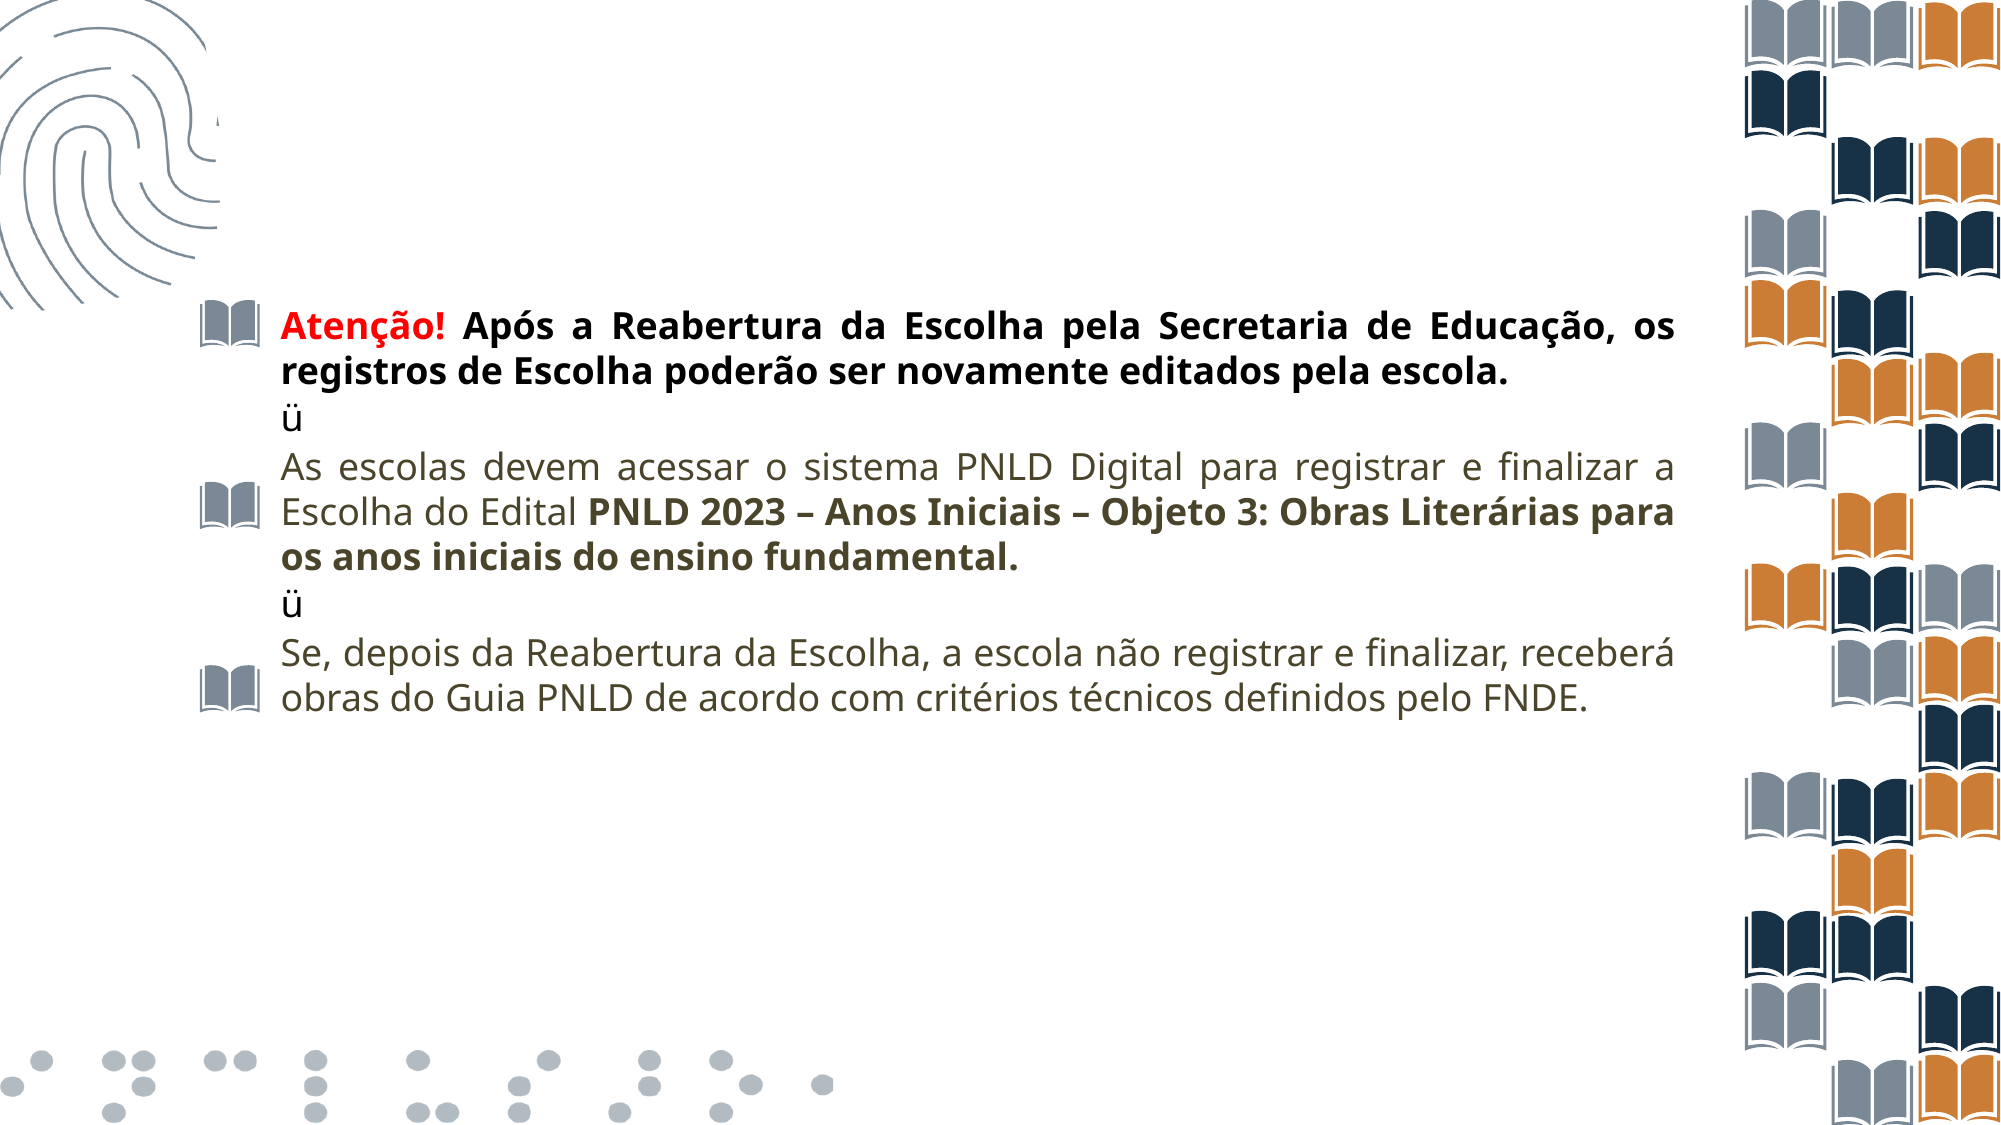

Atenção! Após a Reabertura da Escolha pela Secretaria de Educação, os registros de Escolha poderão ser novamente editados pela escola.
As escolas devem acessar o sistema PNLD Digital para registrar e finalizar a Escolha do Edital PNLD 2023 – Anos Iniciais – Objeto 3: Obras Literárias para os anos iniciais do ensino fundamental.
Se, depois da Reabertura da Escolha, a escola não registrar e finalizar, receberá obras do Guia PNLD de acordo com critérios técnicos definidos pelo FNDE.